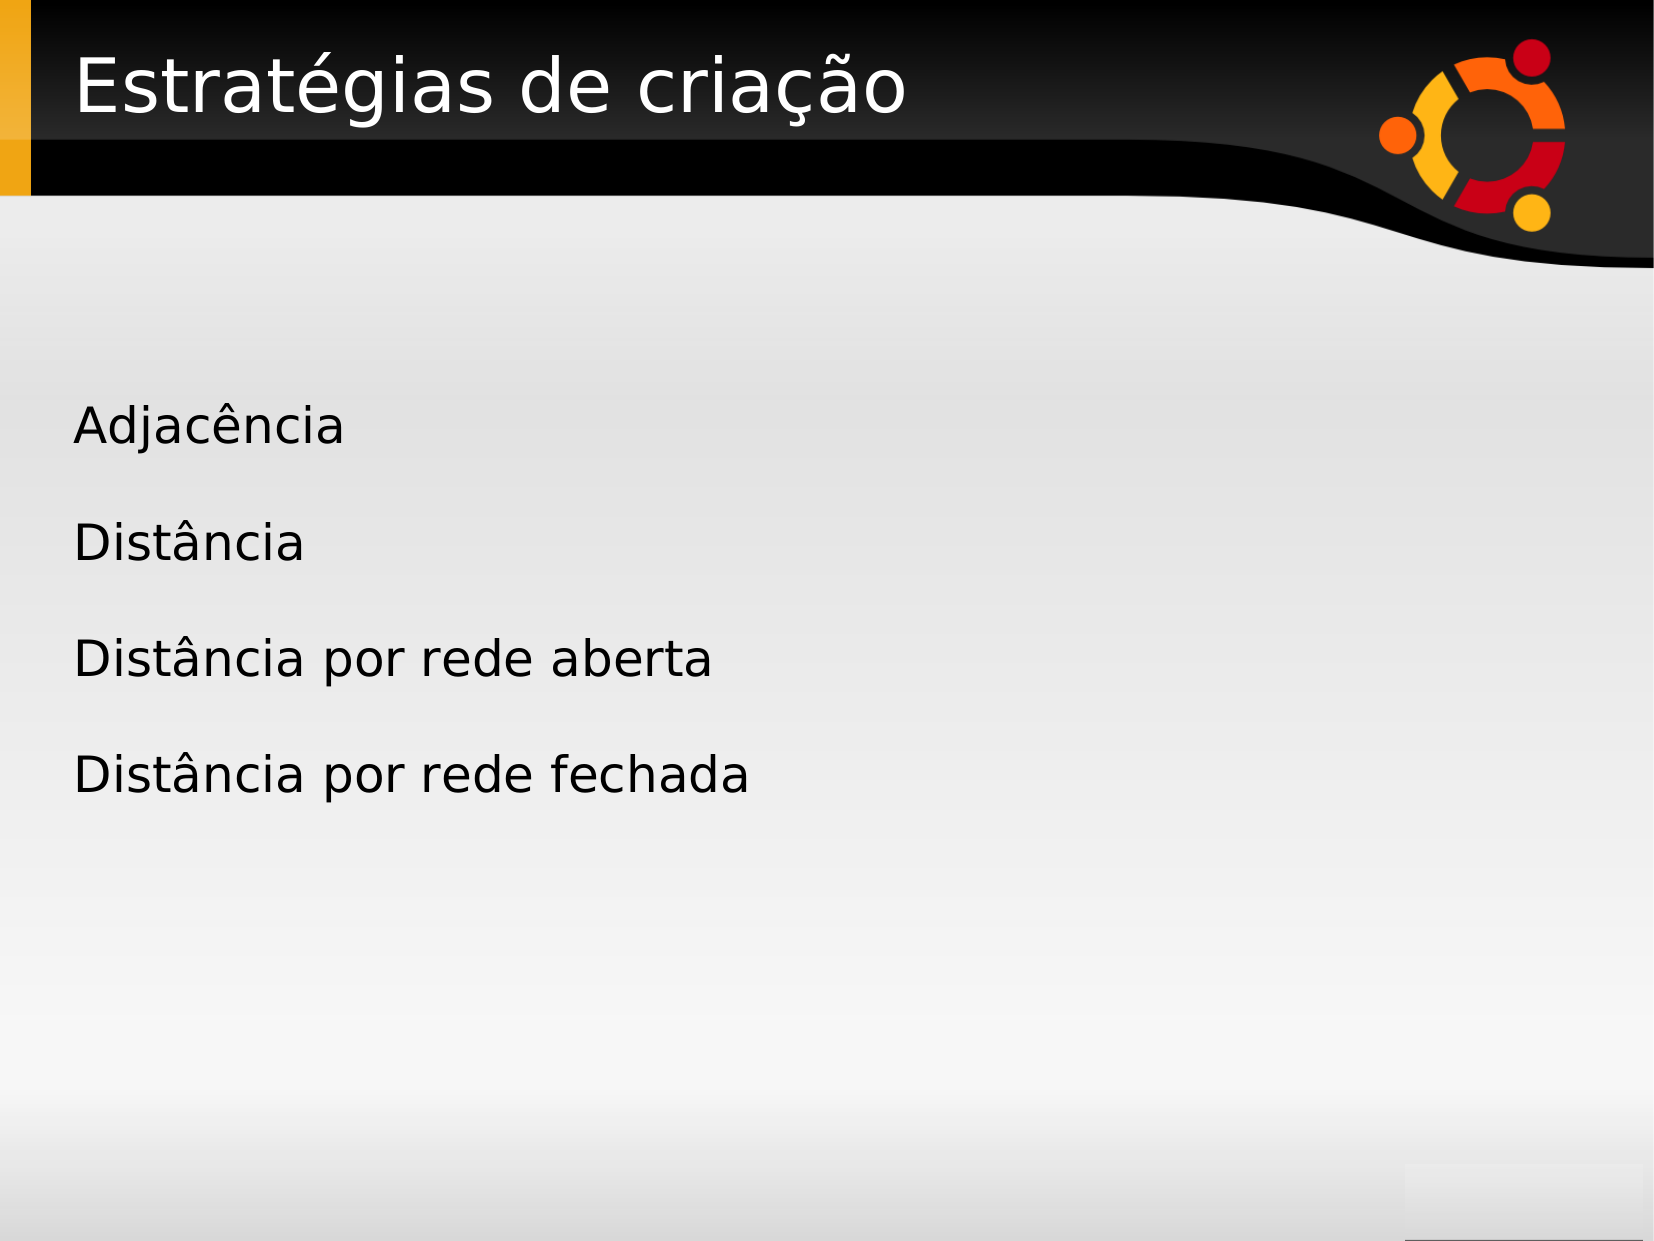

Estratégias de criação
Adjacência
Distância
Distância por rede aberta
Distância por rede fechada